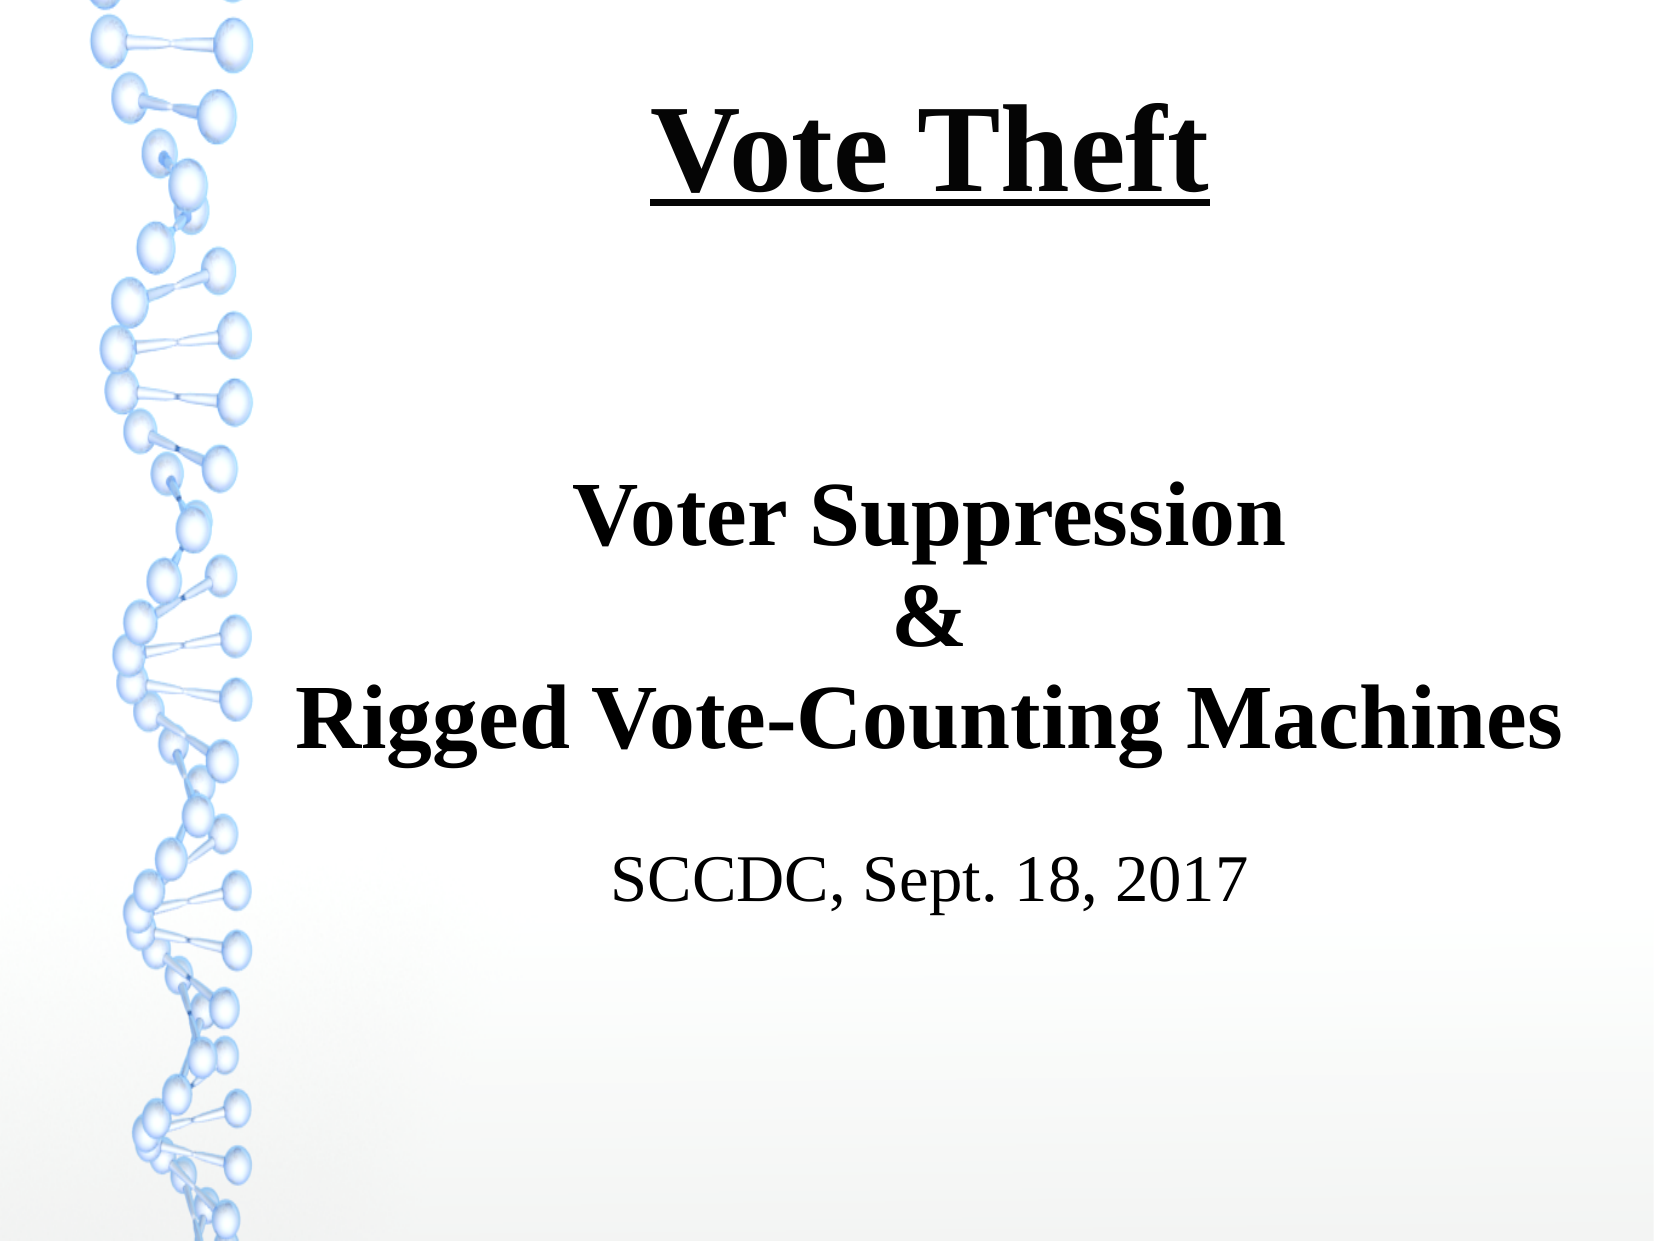

# Vote Theft
Voter Suppression
&
Rigged Vote-Counting Machines
SCCDC, Sept. 18, 2017